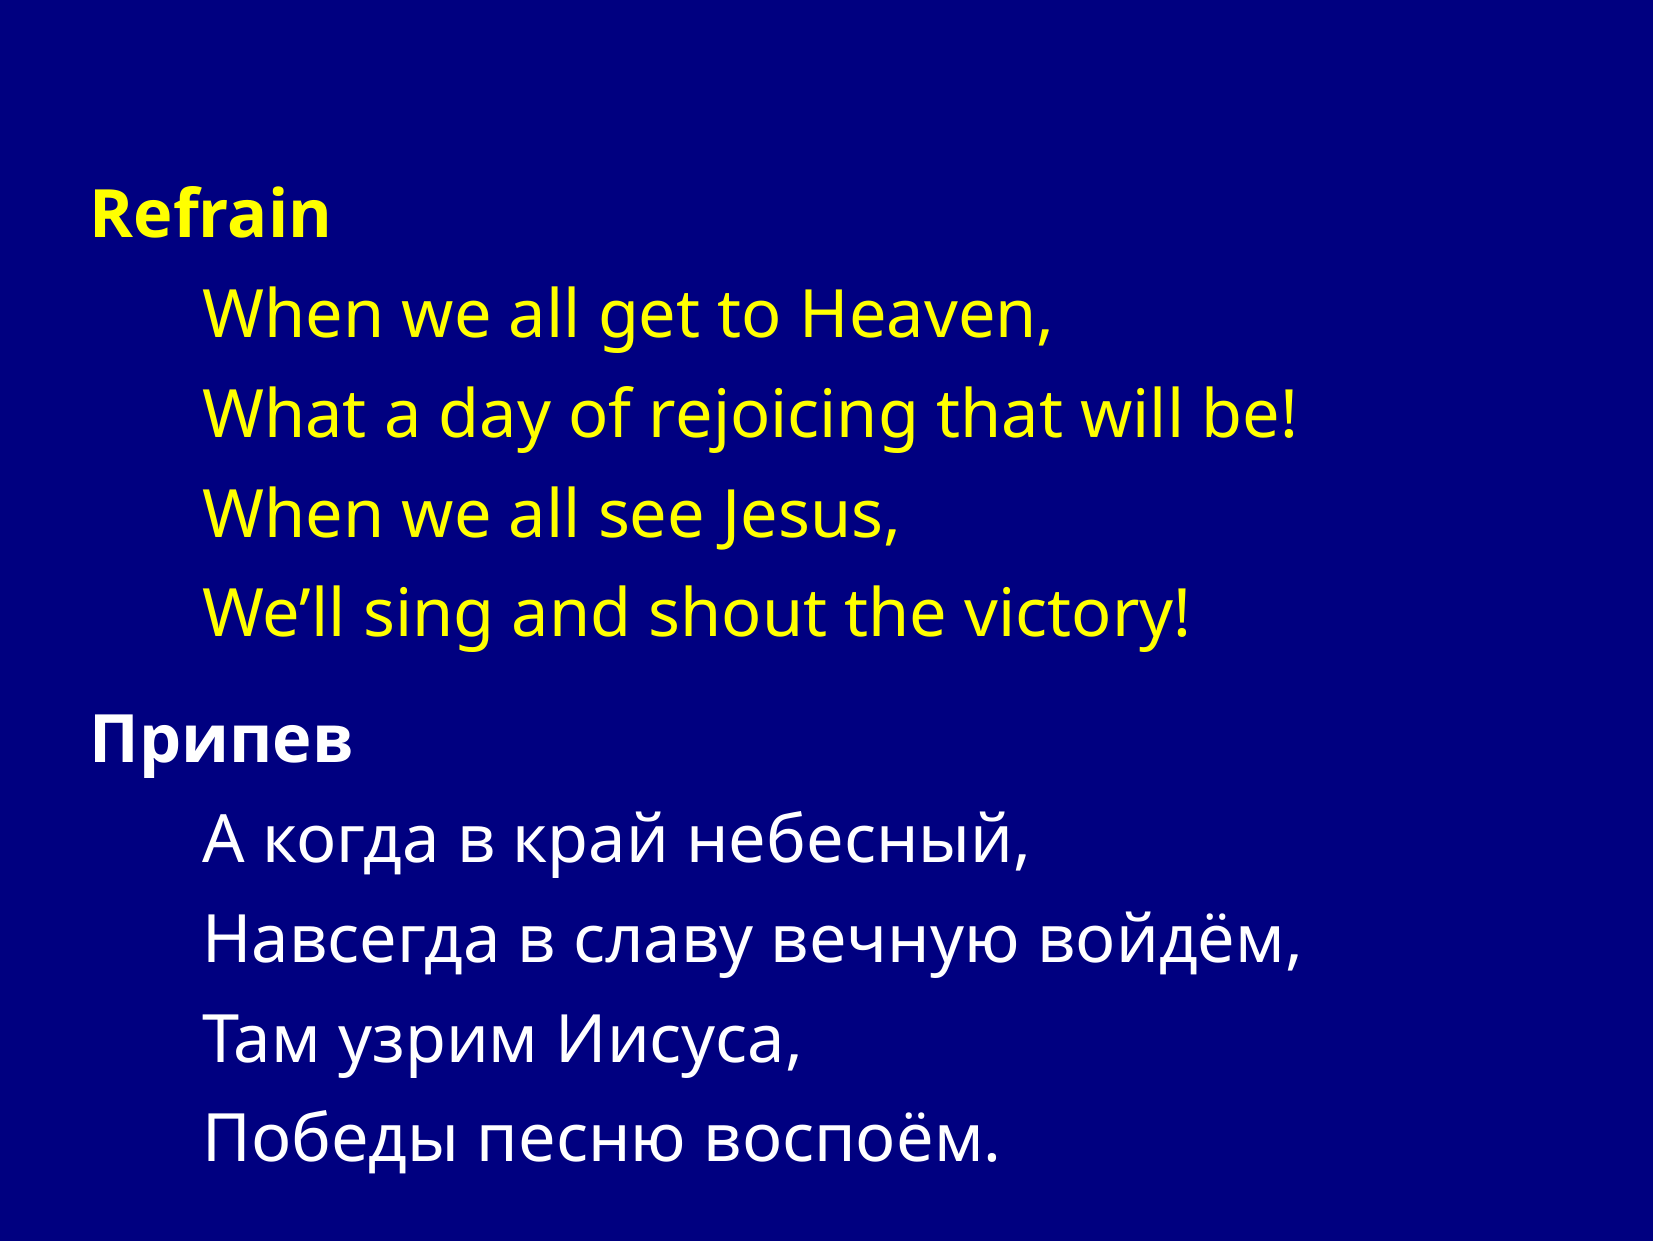

Refrain
	When we all get to Heaven,
	What a day of rejoicing that will be!
	When we all see Jesus,
	We’ll sing and shout the victory!
Припев
	А когда в край небесный,
	Навсегда в славу вечную войдём,
	Там узрим Иисуса,
	Победы песню воспоём.